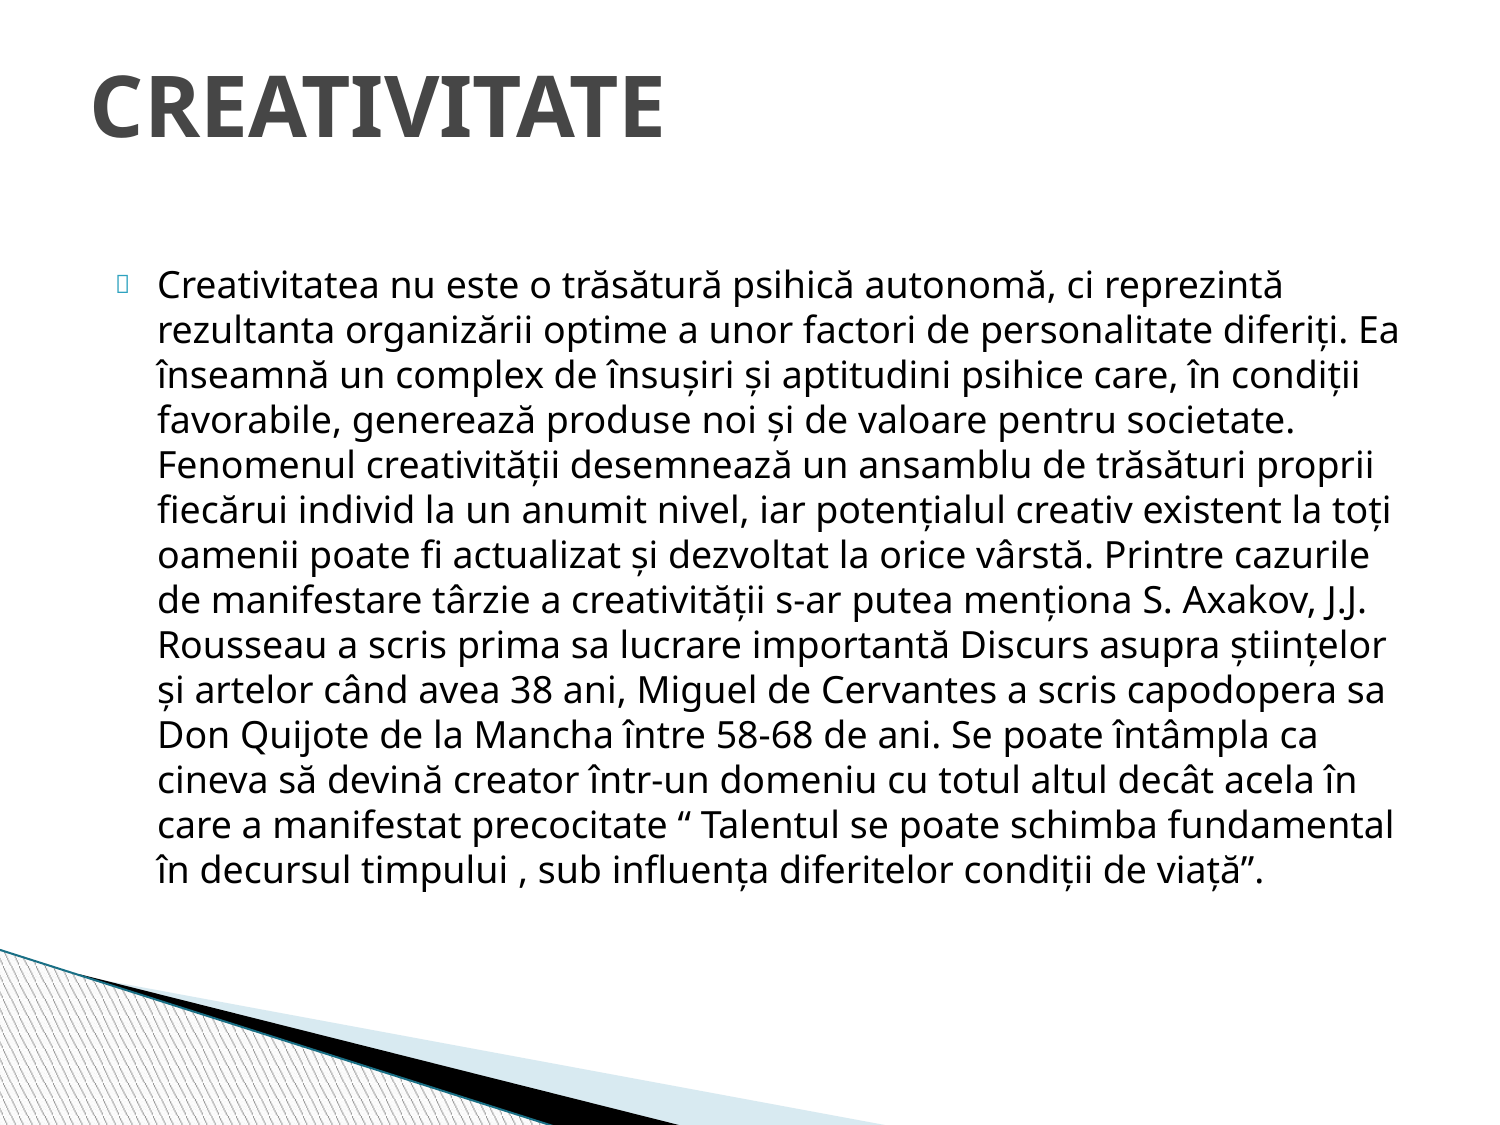

CREATIVITATE
# Creativitatea nu este o trăsătură psihică autonomă, ci reprezintă rezultanta organizării optime a unor factori de personalitate diferiți. Ea înseamnă un complex de însușiri și aptitudini psihice care, în condiții favorabile, generează produse noi și de valoare pentru societate. Fenomenul creativității desemnează un ansamblu de trăsături proprii fiecărui individ la un anumit nivel, iar potențialul creativ existent la toți oamenii poate fi actualizat și dezvoltat la orice vârstă. Printre cazurile de manifestare târzie a creativității s-ar putea menționa S. Axakov, J.J. Rousseau a scris prima sa lucrare importantă Discurs asupra științelor și artelor când avea 38 ani, Miguel de Cervantes a scris capodopera sa Don Quijote de la Mancha între 58-68 de ani. Se poate întâmpla ca cineva să devină creator într-un domeniu cu totul altul decât acela în care a manifestat precocitate “ Talentul se poate schimba fundamental în decursul timpului , sub influența diferitelor condiții de viață”.